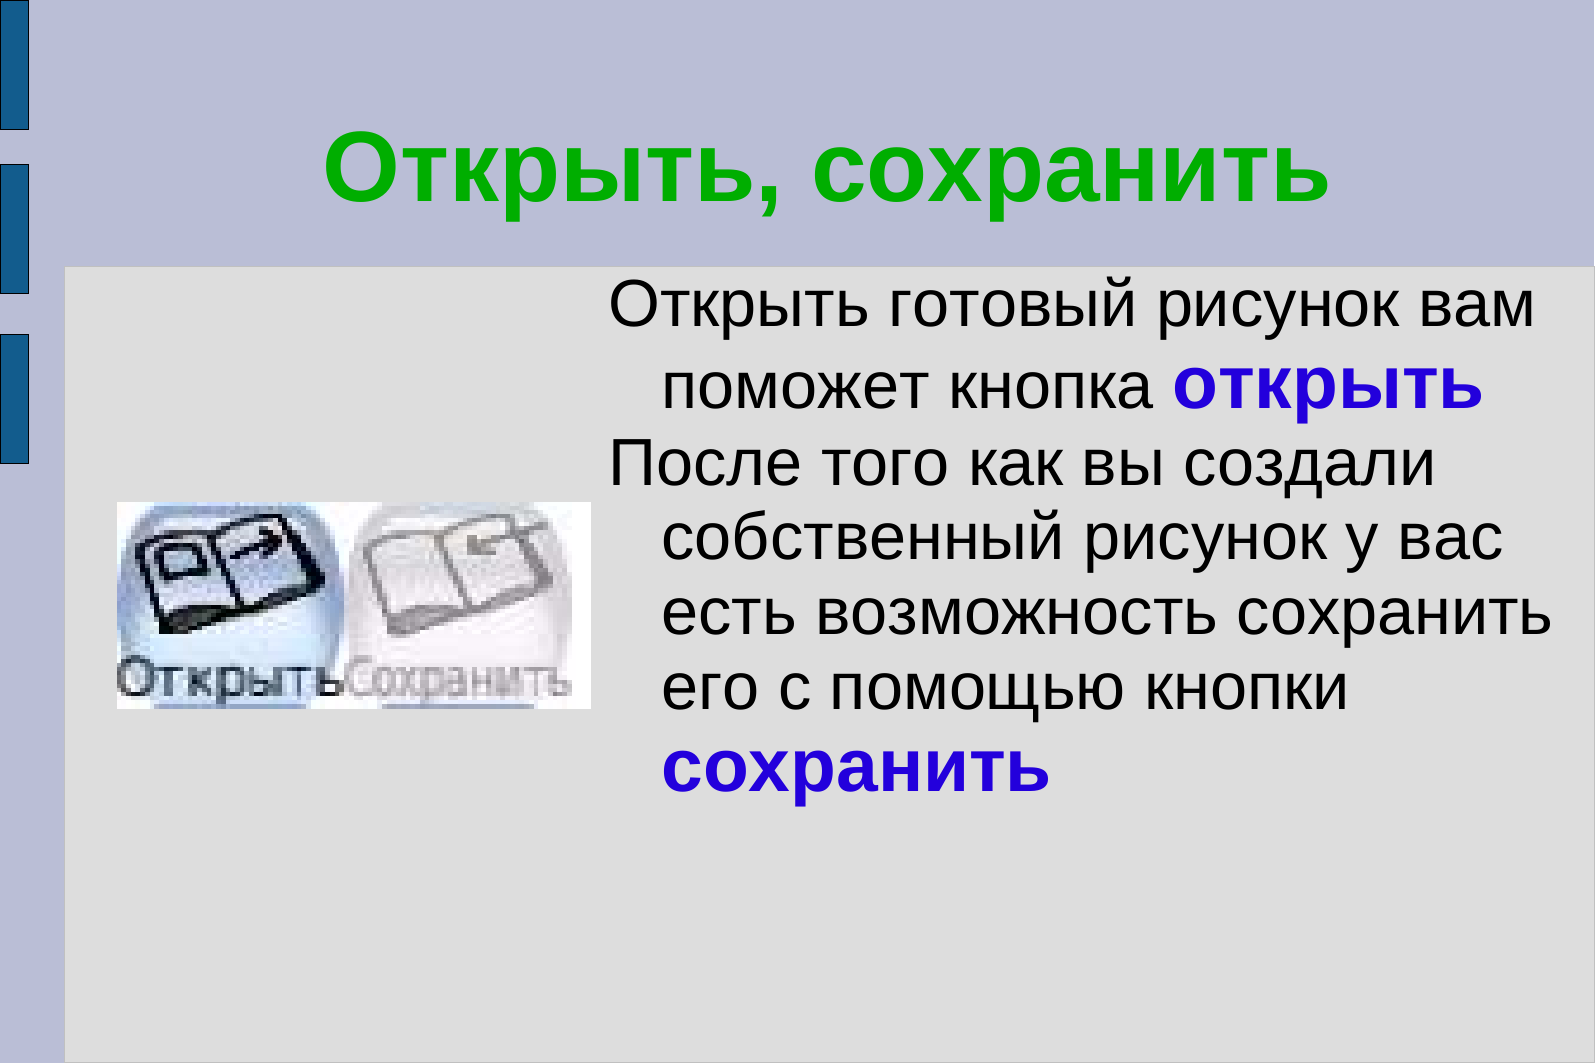

# Открыть, сохранить
Открыть готовый рисунок вам поможет кнопка открыть
После того как вы создали собственный рисунок у вас есть возможность сохранить его с помощью кнопки сохранить